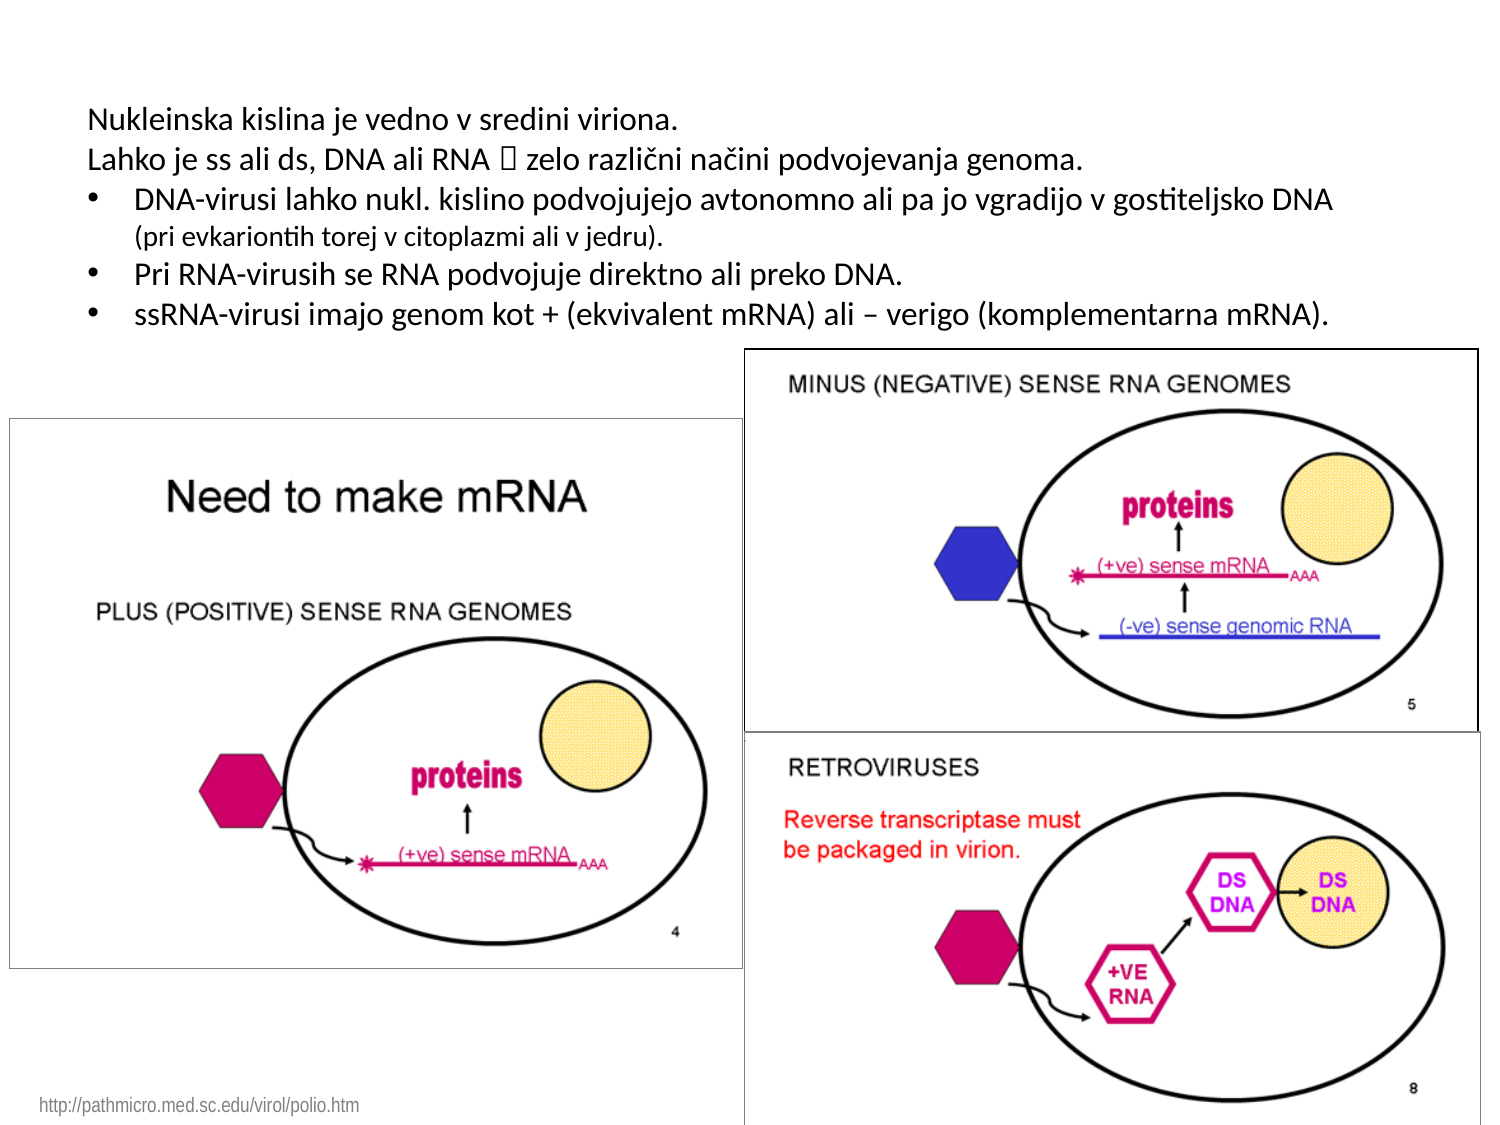

Nukleinska kislina je vedno v sredini viriona.
Lahko je ss ali ds, DNA ali RNA  zelo različni načini podvojevanja genoma.
DNA-virusi lahko nukl. kislino podvojujejo avtonomno ali pa jo vgradijo v gostiteljsko DNA
(pri evkariontih torej v citoplazmi ali v jedru).
Pri RNA-virusih se RNA podvojuje direktno ali preko DNA.
ssRNA-virusi imajo genom kot + (ekvivalent mRNA) ali – verigo (komplementarna mRNA).
http://pathmicro.med.sc.edu/virol/polio.htm